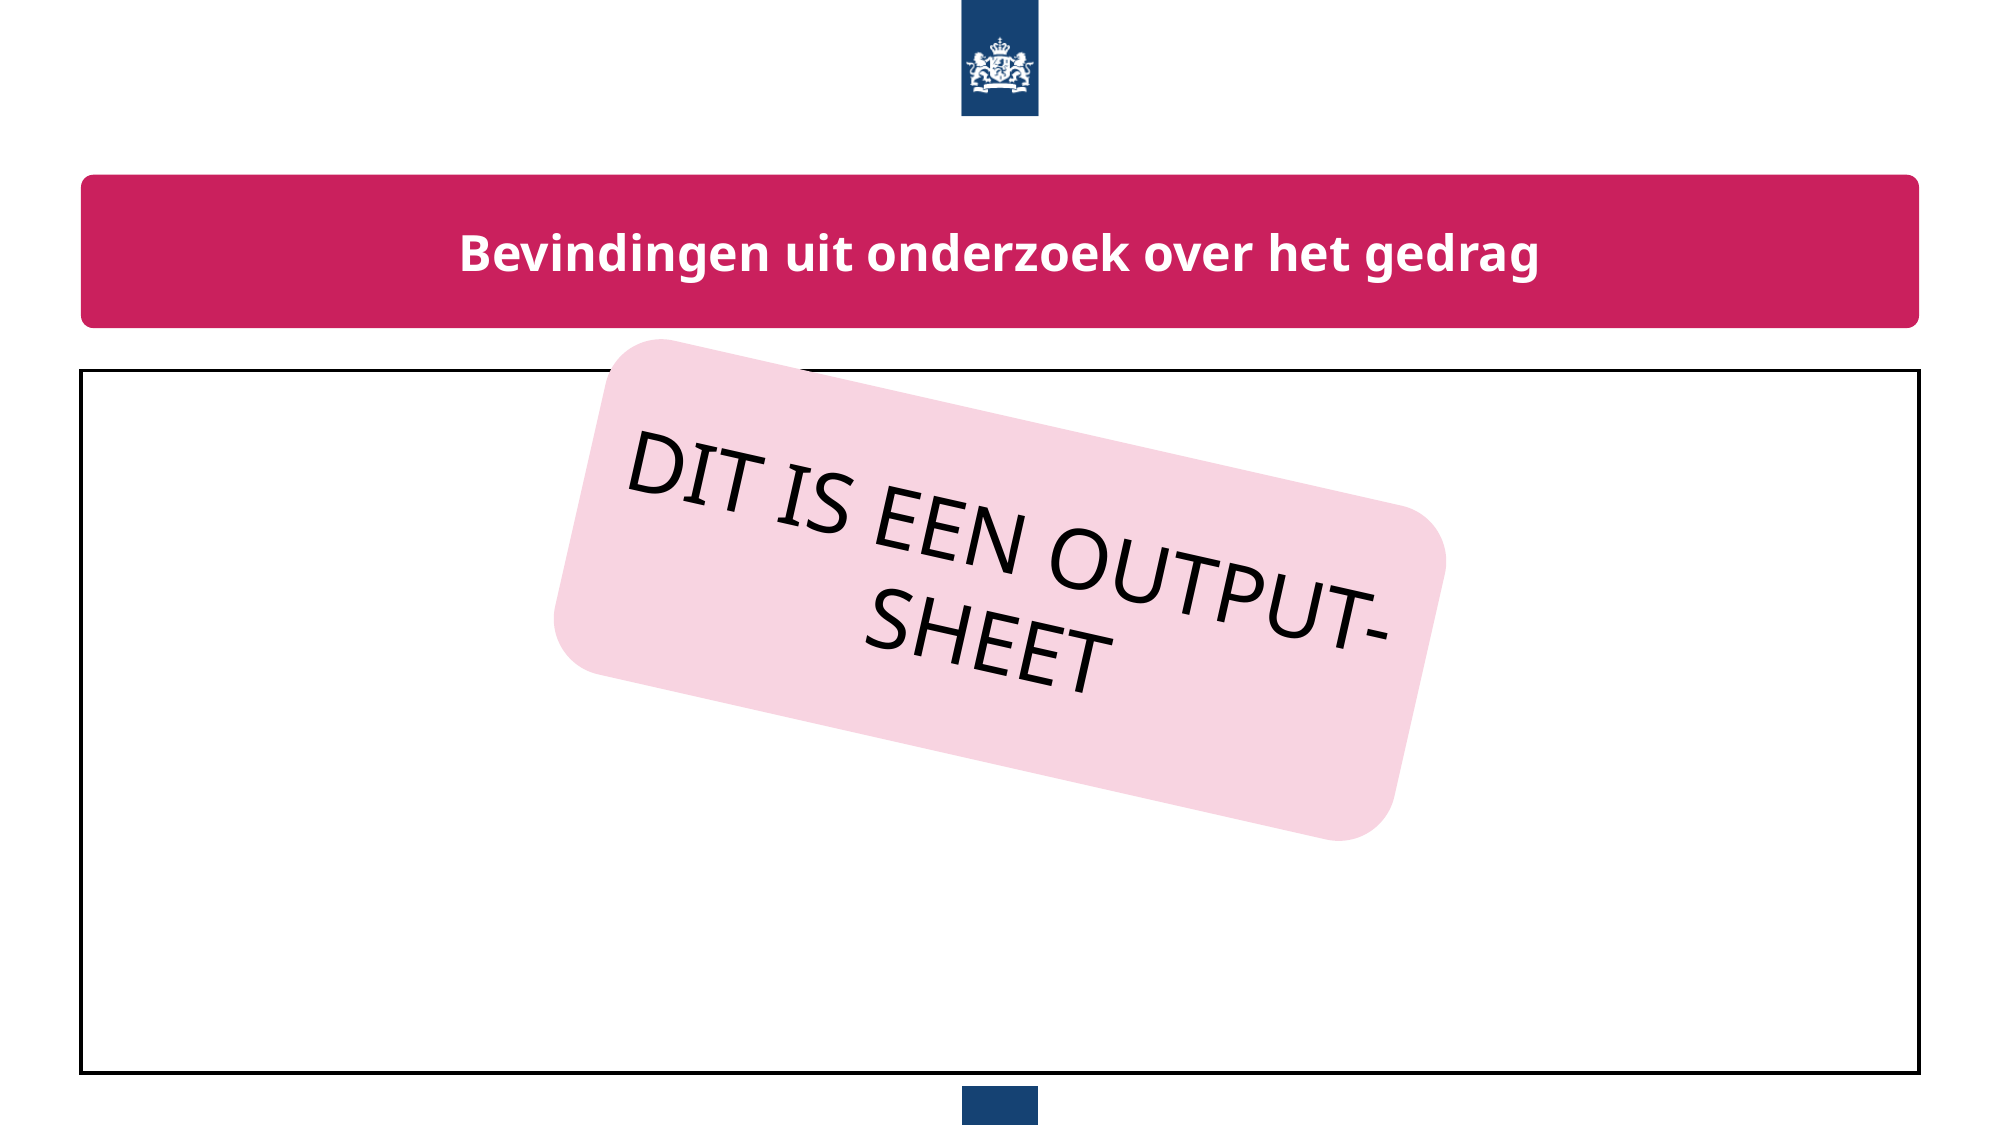

Bevindingen uit onderzoek over het gedrag
DIT IS EEN OUTPUT-SHEET